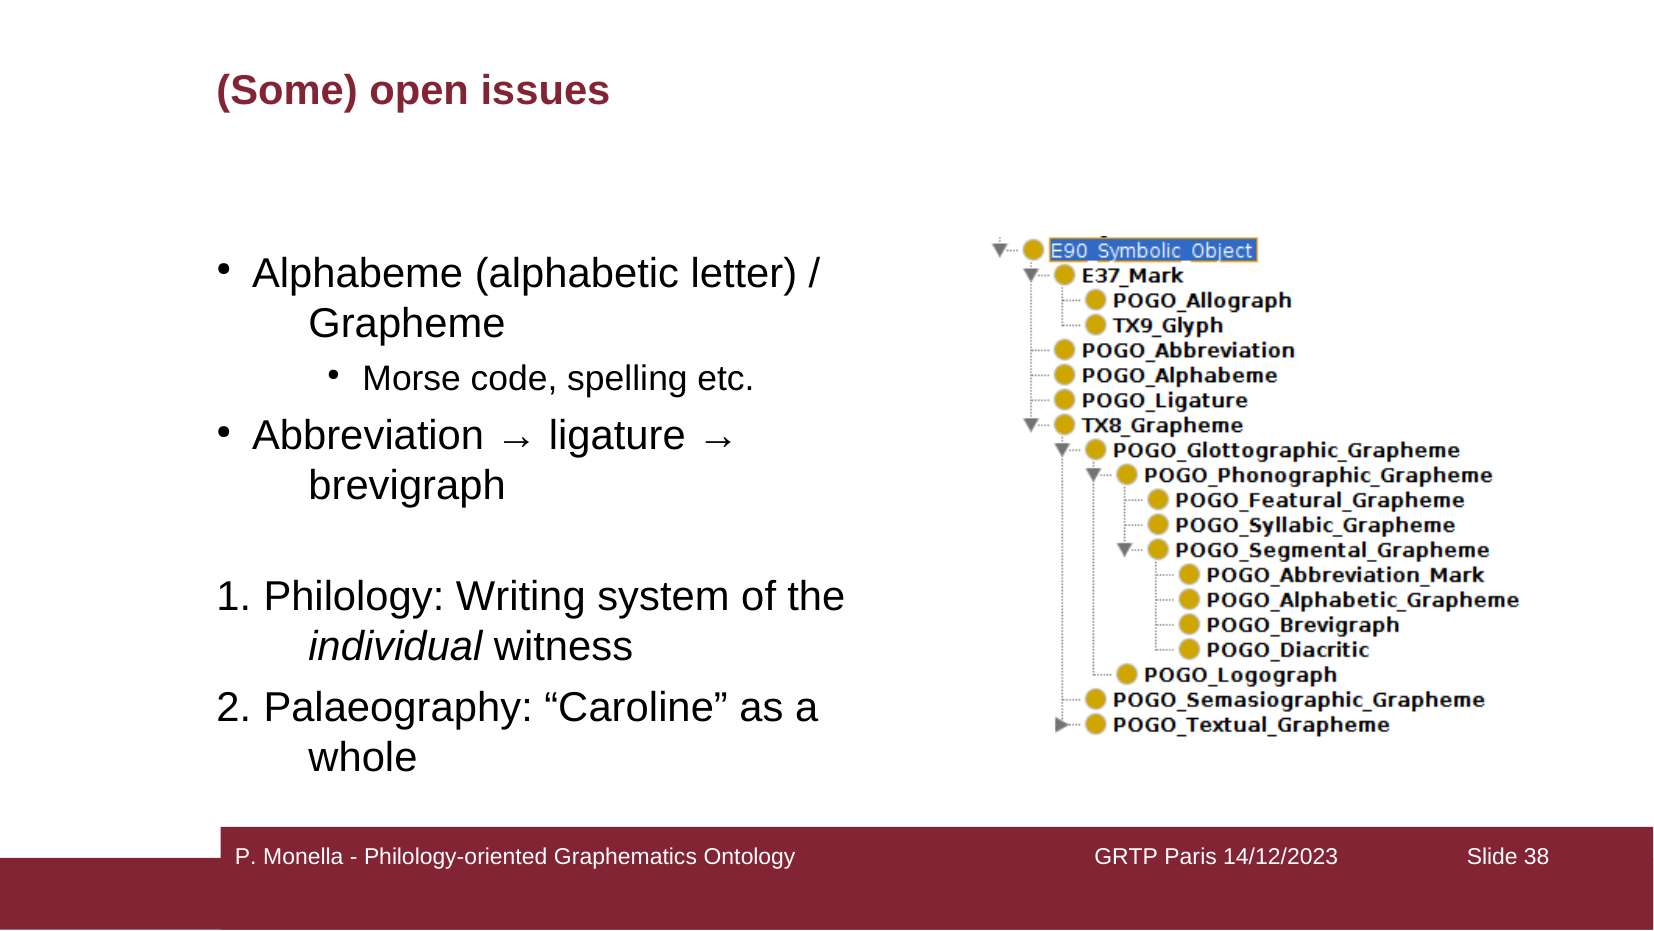

# (Some) open issues
Alphabeme (alphabetic letter) / Grapheme
Morse code, spelling etc.
Abbreviation → ligature → brevigraph
 Philology: Writing system of the individual witness
 Palaeography: “Caroline” as a whole
P. Monella - Philology-oriented Graphematics Ontology
38